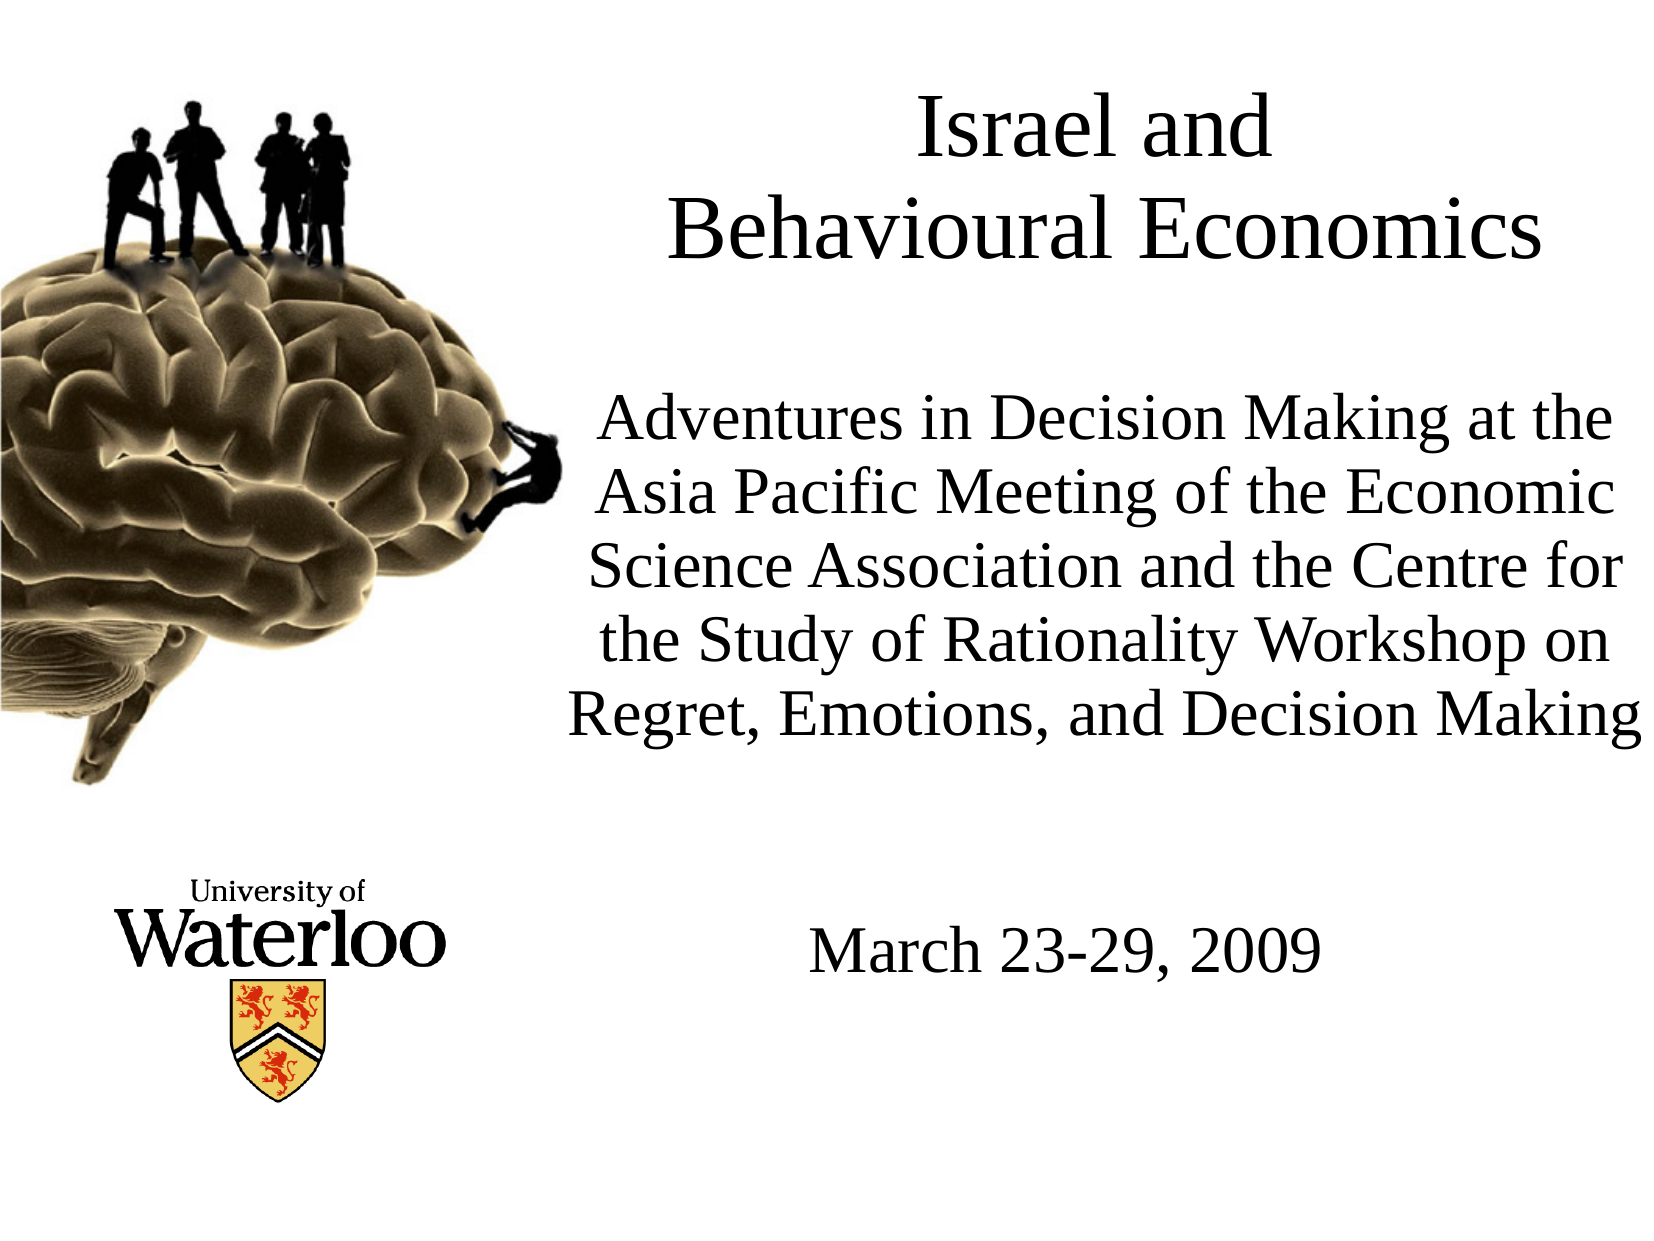

# Israel and Behavioural Economics Adventures in Decision Making at the Asia Pacific Meeting of the Economic Science Association and the Centre for the Study of Rationality Workshop on Regret, Emotions, and Decision Making
March 23-29, 2009